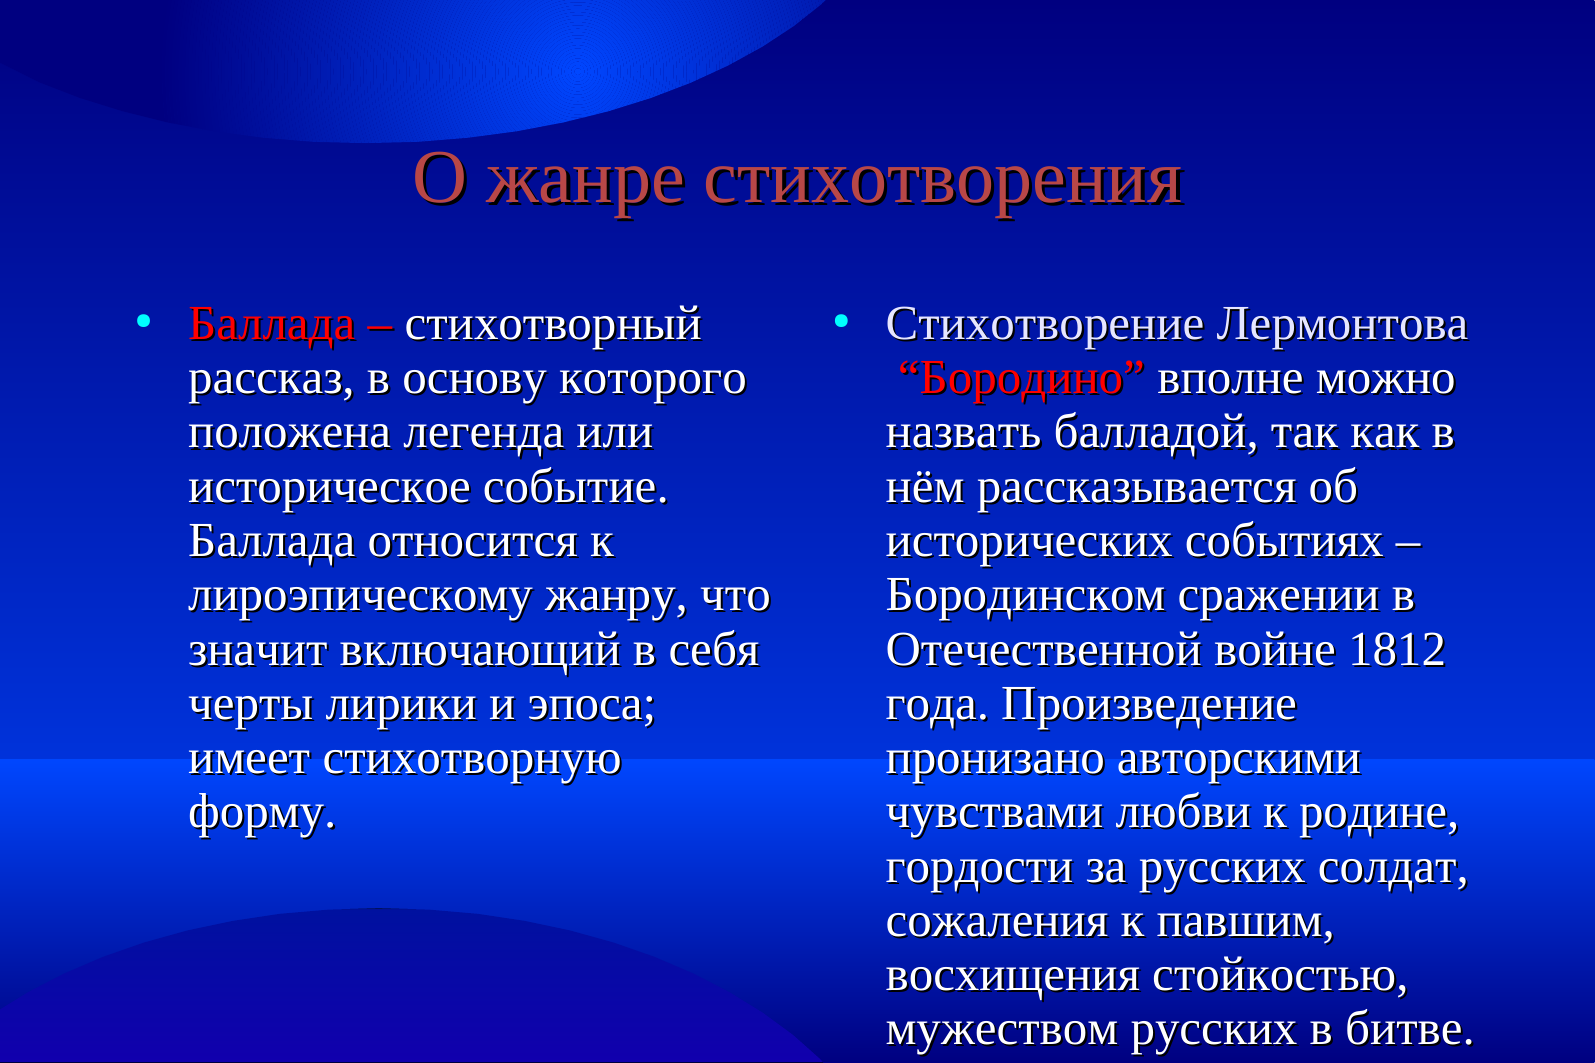

# О жанре стихотворения
Баллада – стихотворный рассказ, в основу которого положена легенда или историческое событие. Баллада относится к лироэпическому жанру, что значит включающий в себя черты лирики и эпоса; имеет стихотворную форму.
Стихотворение Лермонтова “Бородино” вполне можно назвать балладой, так как в нём рассказывается об исторических событиях – Бородинском сражении в Отечественной войне 1812 года. Произведение пронизано авторскими чувствами любви к родине, гордости за русских солдат, сожаления к павшим, восхищения стойкостью, мужеством русских в битве.